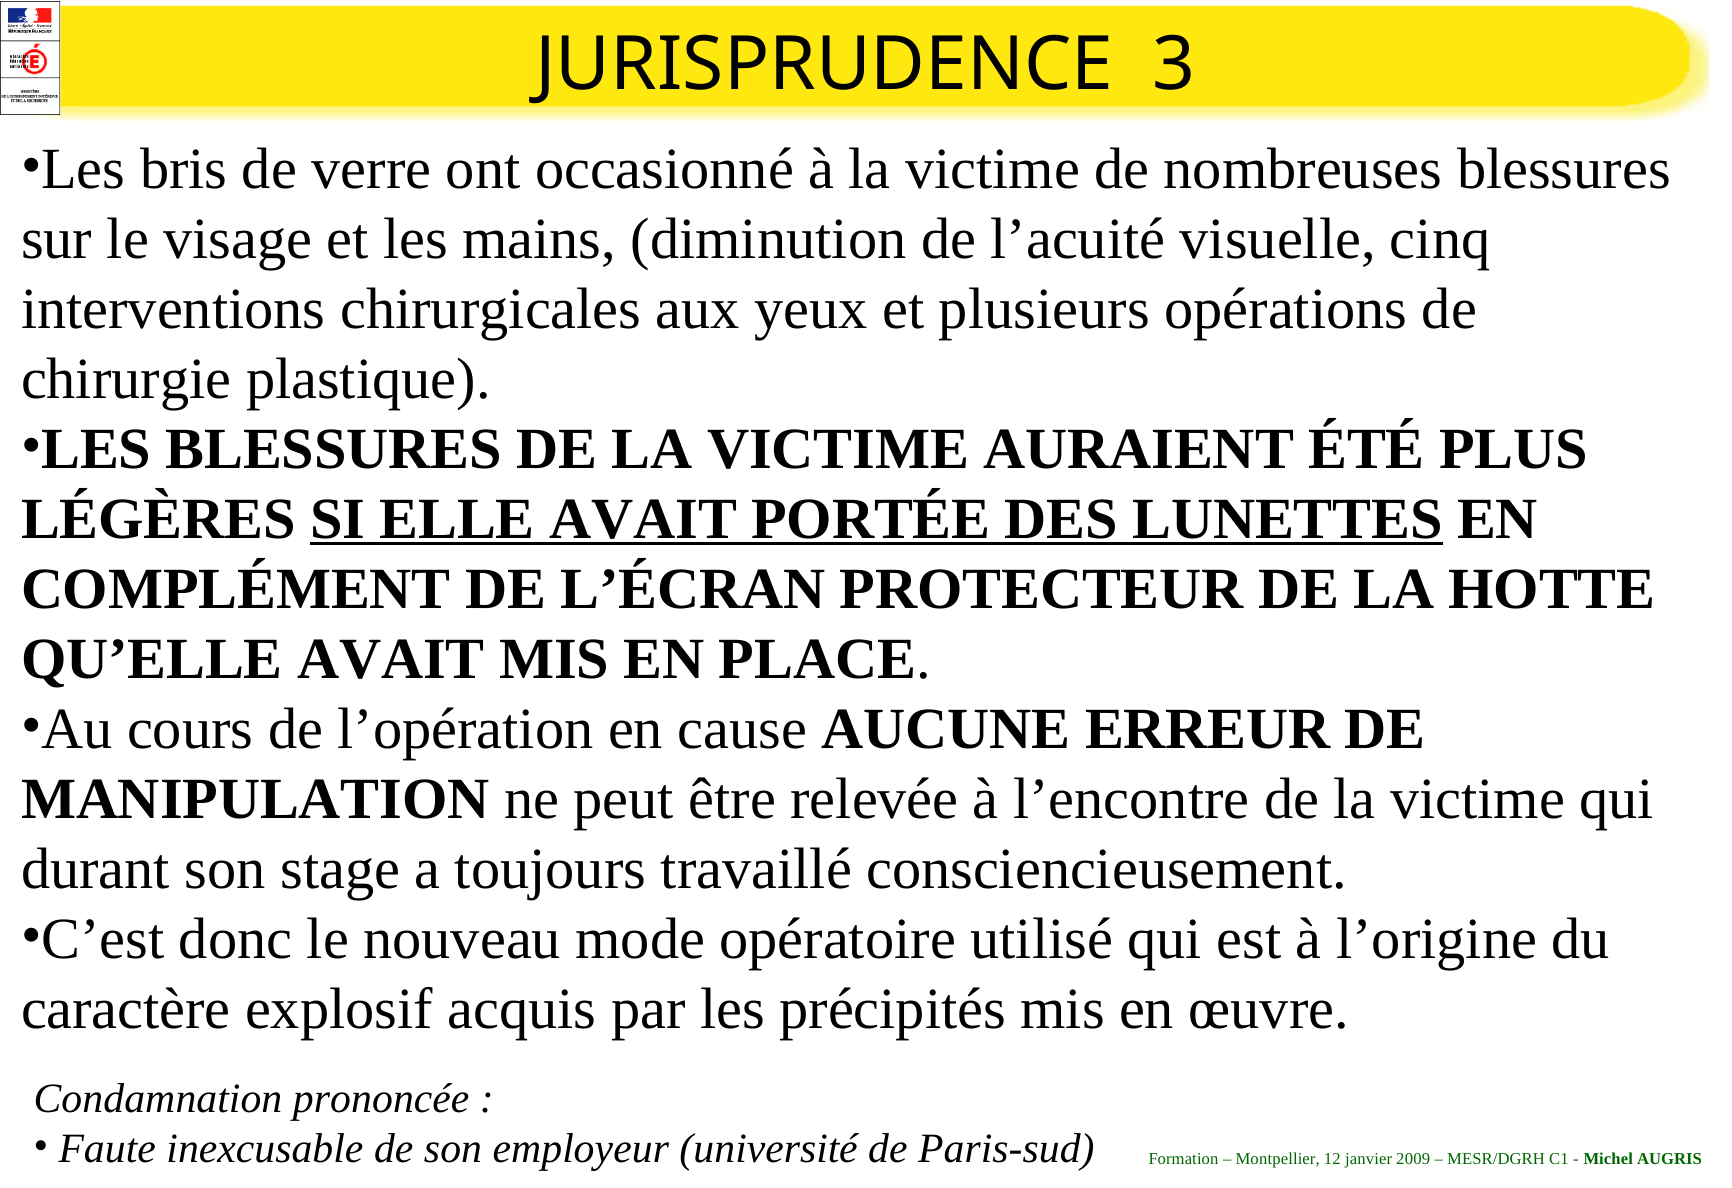

JURISPRUDENCE 3
Les bris de verre ont occasionné à la victime de nombreuses blessures sur le visage et les mains, (diminution de l’acuité visuelle, cinq interventions chirurgicales aux yeux et plusieurs opérations de chirurgie plastique).
LES BLESSURES DE LA VICTIME AURAIENT ÉTÉ PLUS LÉGÈRES SI ELLE AVAIT PORTÉE DES LUNETTES EN COMPLÉMENT DE L’ÉCRAN PROTECTEUR DE LA HOTTE QU’ELLE AVAIT MIS EN PLACE.
Au cours de l’opération en cause AUCUNE ERREUR DE MANIPULATION ne peut être relevée à l’encontre de la victime qui durant son stage a toujours travaillé consciencieusement.
C’est donc le nouveau mode opératoire utilisé qui est à l’origine du caractère explosif acquis par les précipités mis en œuvre.
Condamnation prononcée :
 Faute inexcusable de son employeur (université de Paris-sud)